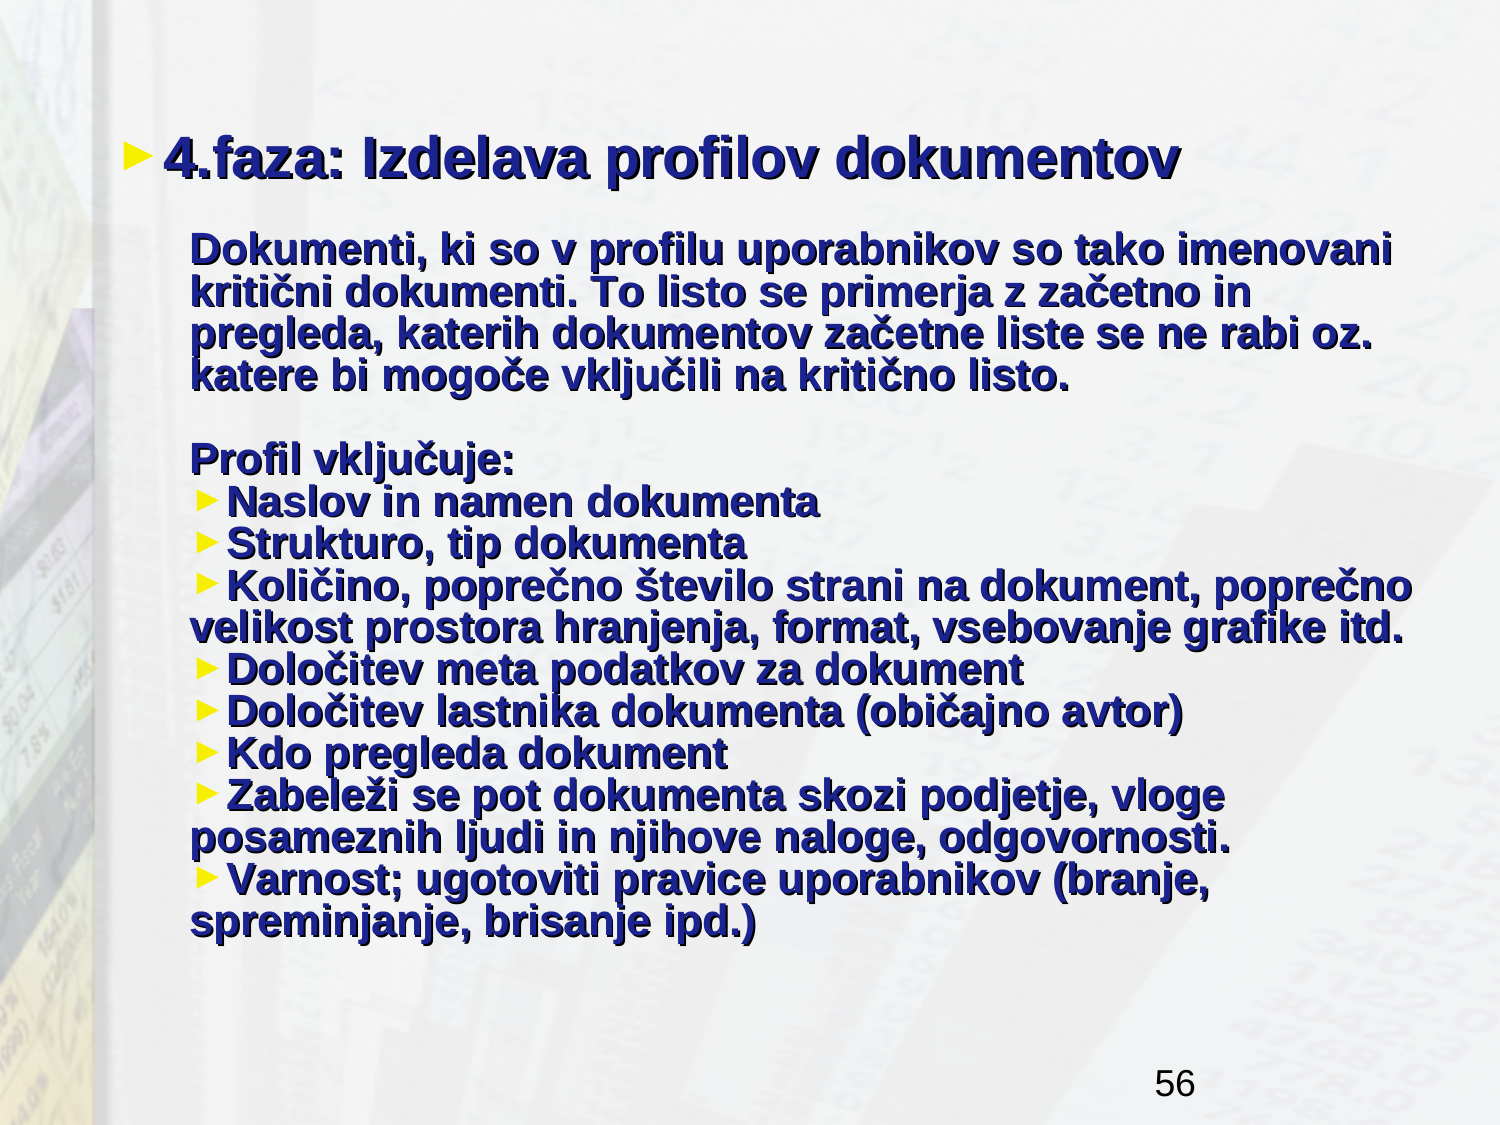

# 4.faza: Izdelava profilov dokumentov
Dokumenti, ki so v profilu uporabnikov so tako imenovani kritični dokumenti. To listo se primerja z začetno in pregleda, katerih dokumentov začetne liste se ne rabi oz. katere bi mogoče vključili na kritično listo.
Profil vključuje:
Naslov in namen dokumenta
Strukturo, tip dokumenta
Količino, poprečno število strani na dokument, poprečno velikost prostora hranjenja, format, vsebovanje grafike itd.
Določitev meta podatkov za dokument
Določitev lastnika dokumenta (običajno avtor)
Kdo pregleda dokument
Zabeleži se pot dokumenta skozi podjetje, vloge posameznih ljudi in njihove naloge, odgovornosti.
Varnost; ugotoviti pravice uporabnikov (branje, spreminjanje, brisanje ipd.)
56